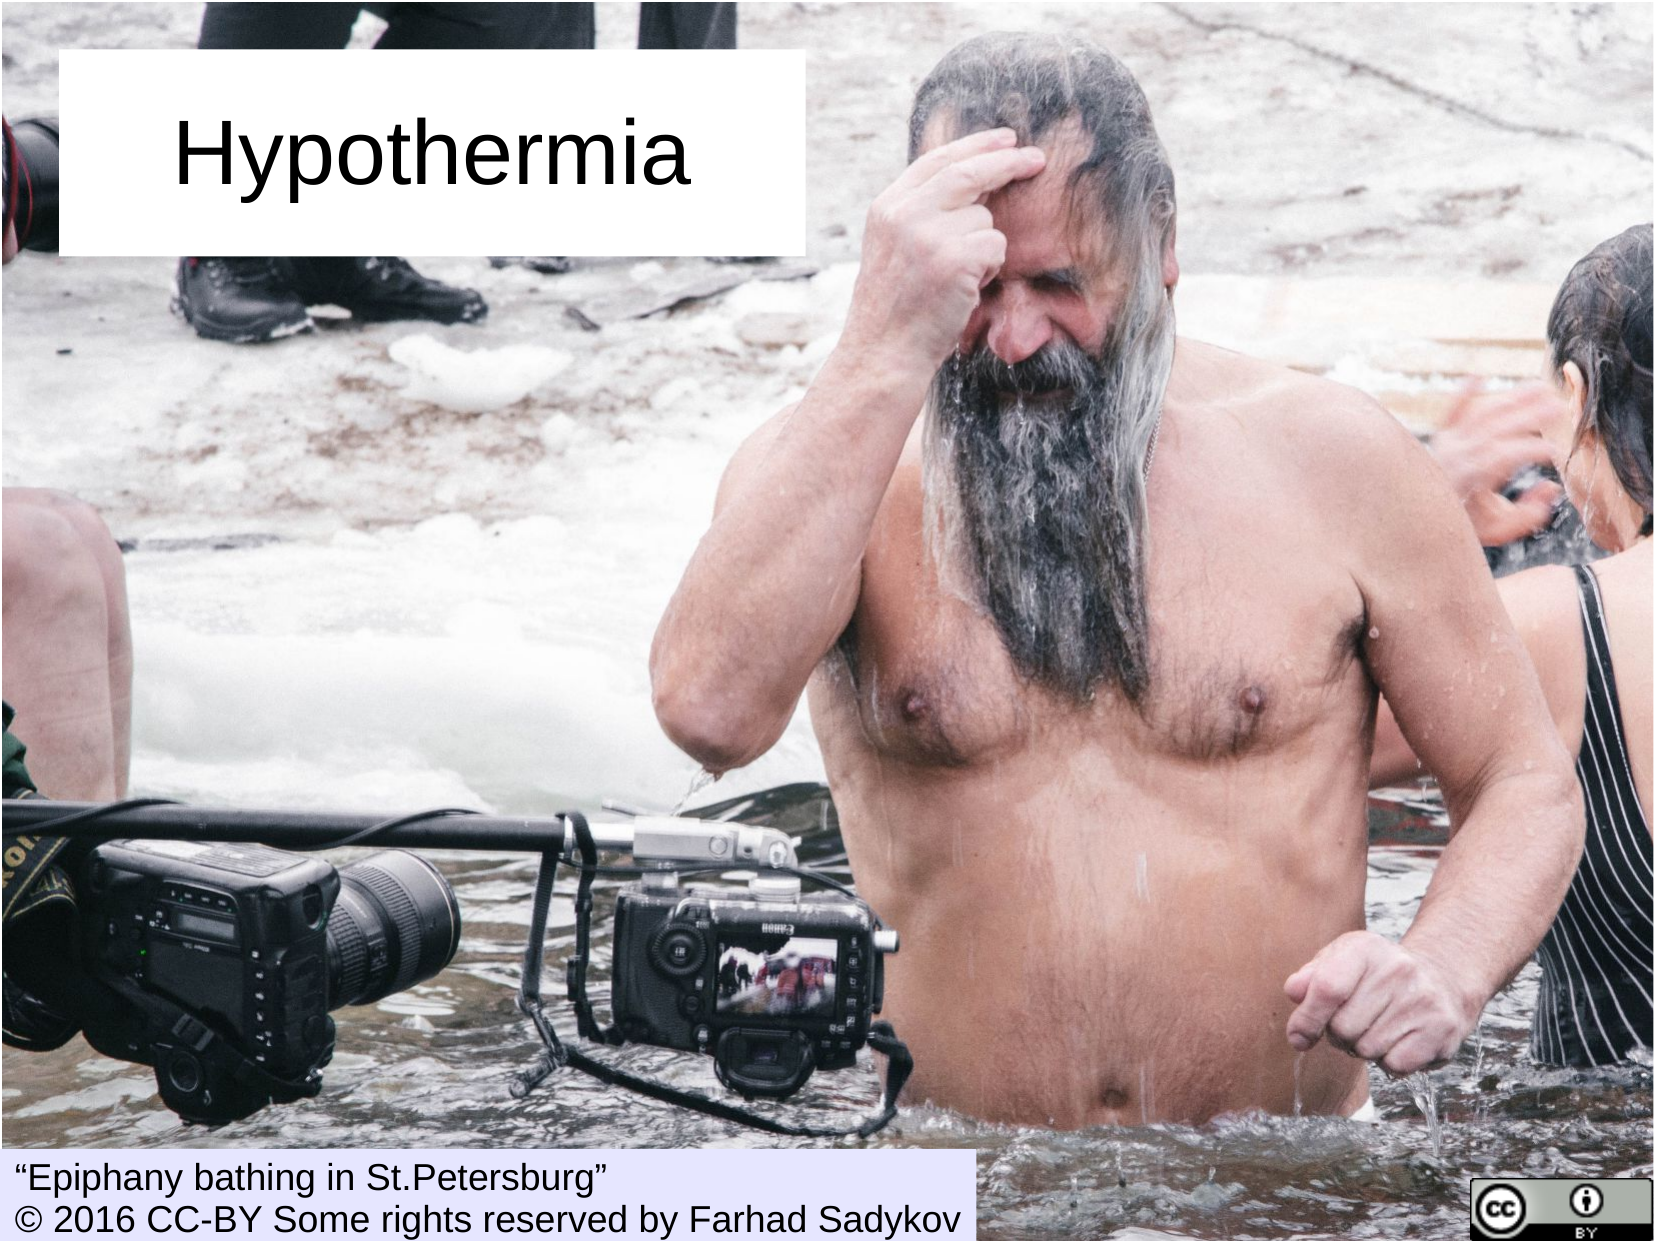

# Hypothermia
“Epiphany bathing in St.Petersburg”
© 2016 CC-BY Some rights reserved by Farhad Sadykov